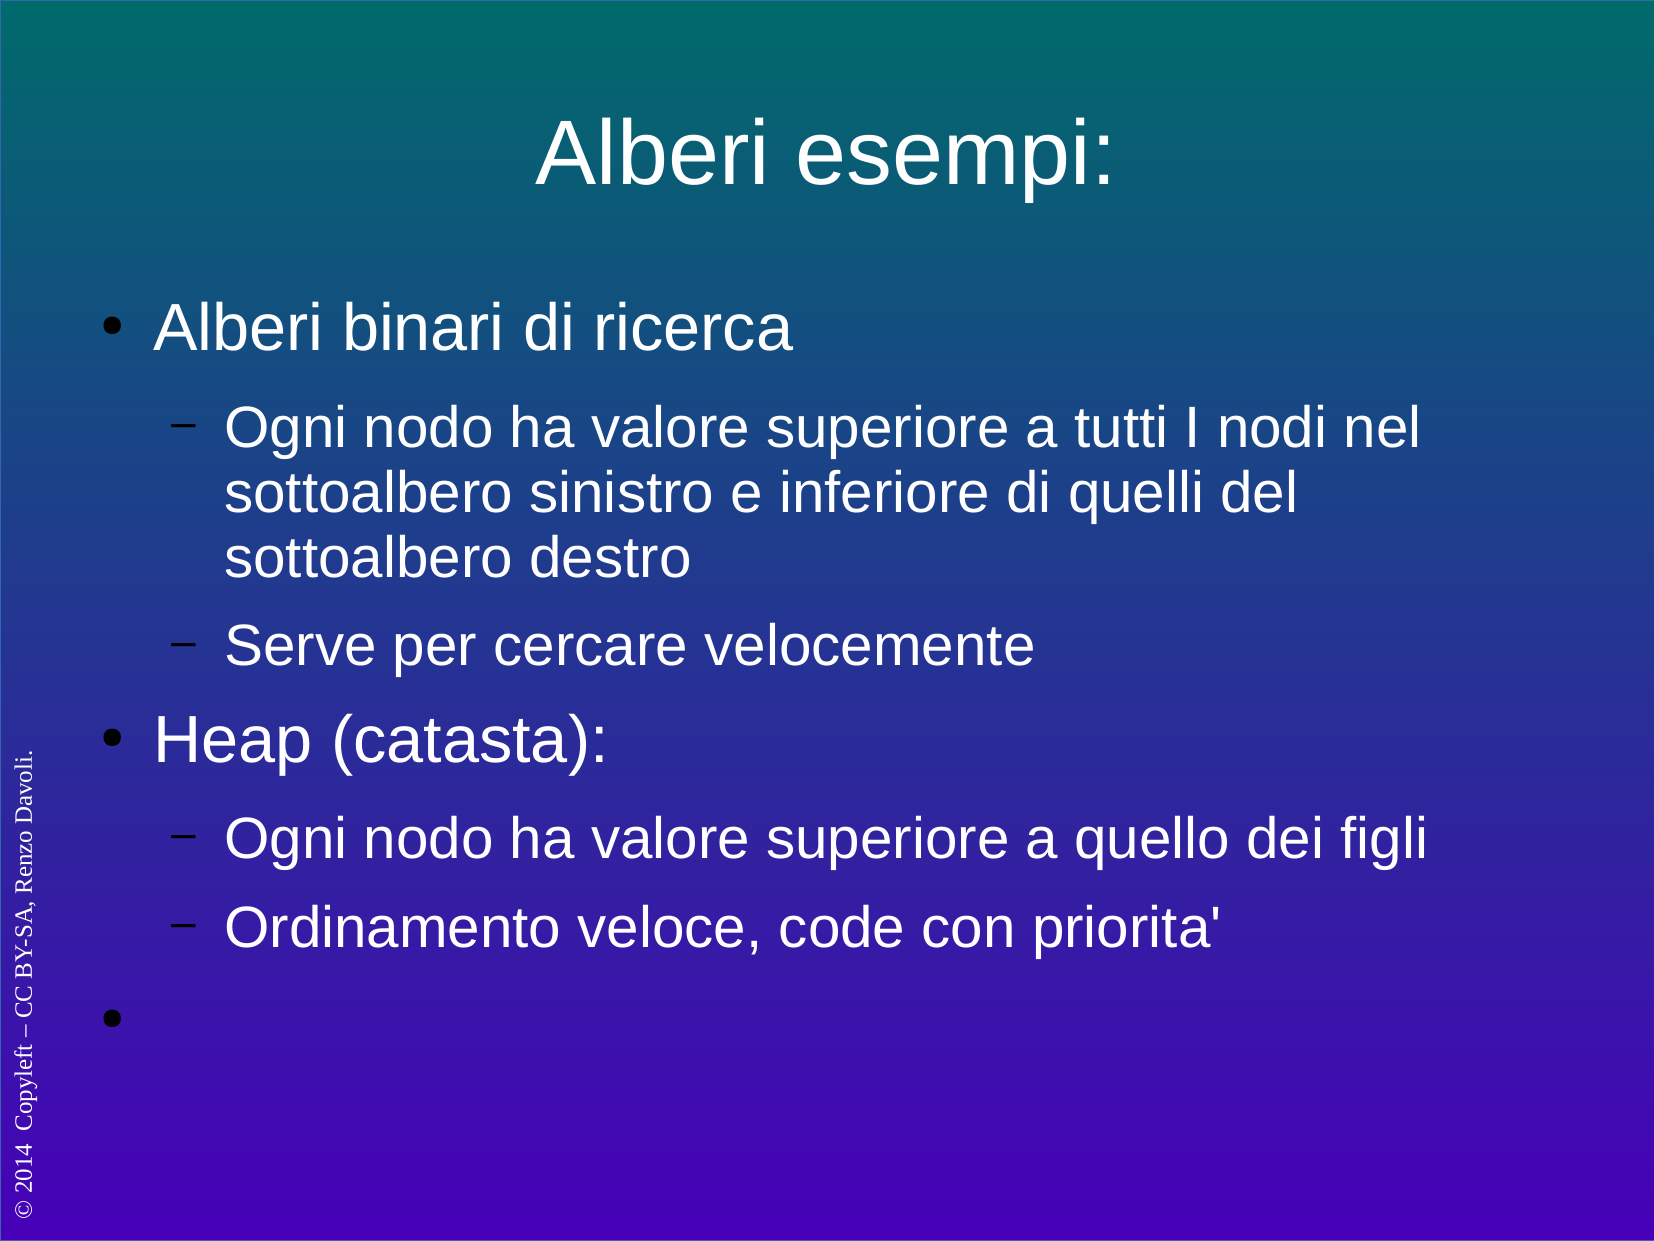

# Alberi esempi:
Alberi binari di ricerca
Ogni nodo ha valore superiore a tutti I nodi nel sottoalbero sinistro e inferiore di quelli del sottoalbero destro
Serve per cercare velocemente
Heap (catasta):
Ogni nodo ha valore superiore a quello dei figli
Ordinamento veloce, code con priorita'